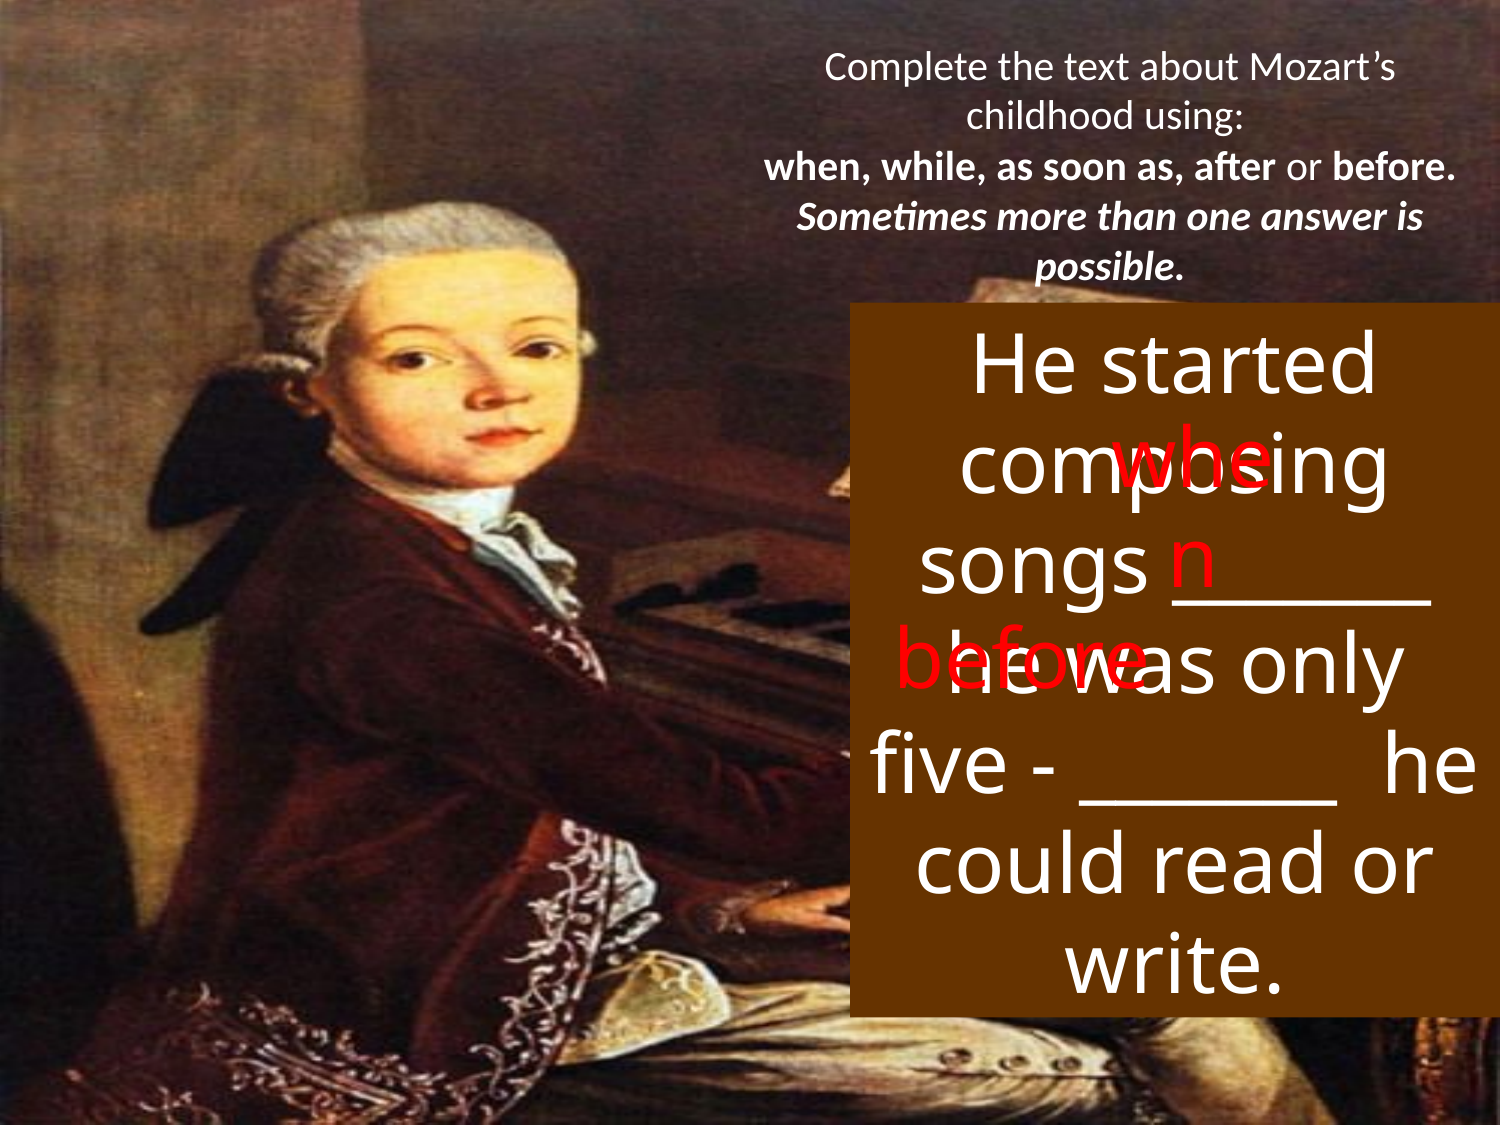

Complete the text about Mozart’s childhood using:
 when, while, as soon as, after or before. Sometimes more than one answer is possible.
He started composing songs _______ he was only five - _______ he could read or write.
when
before